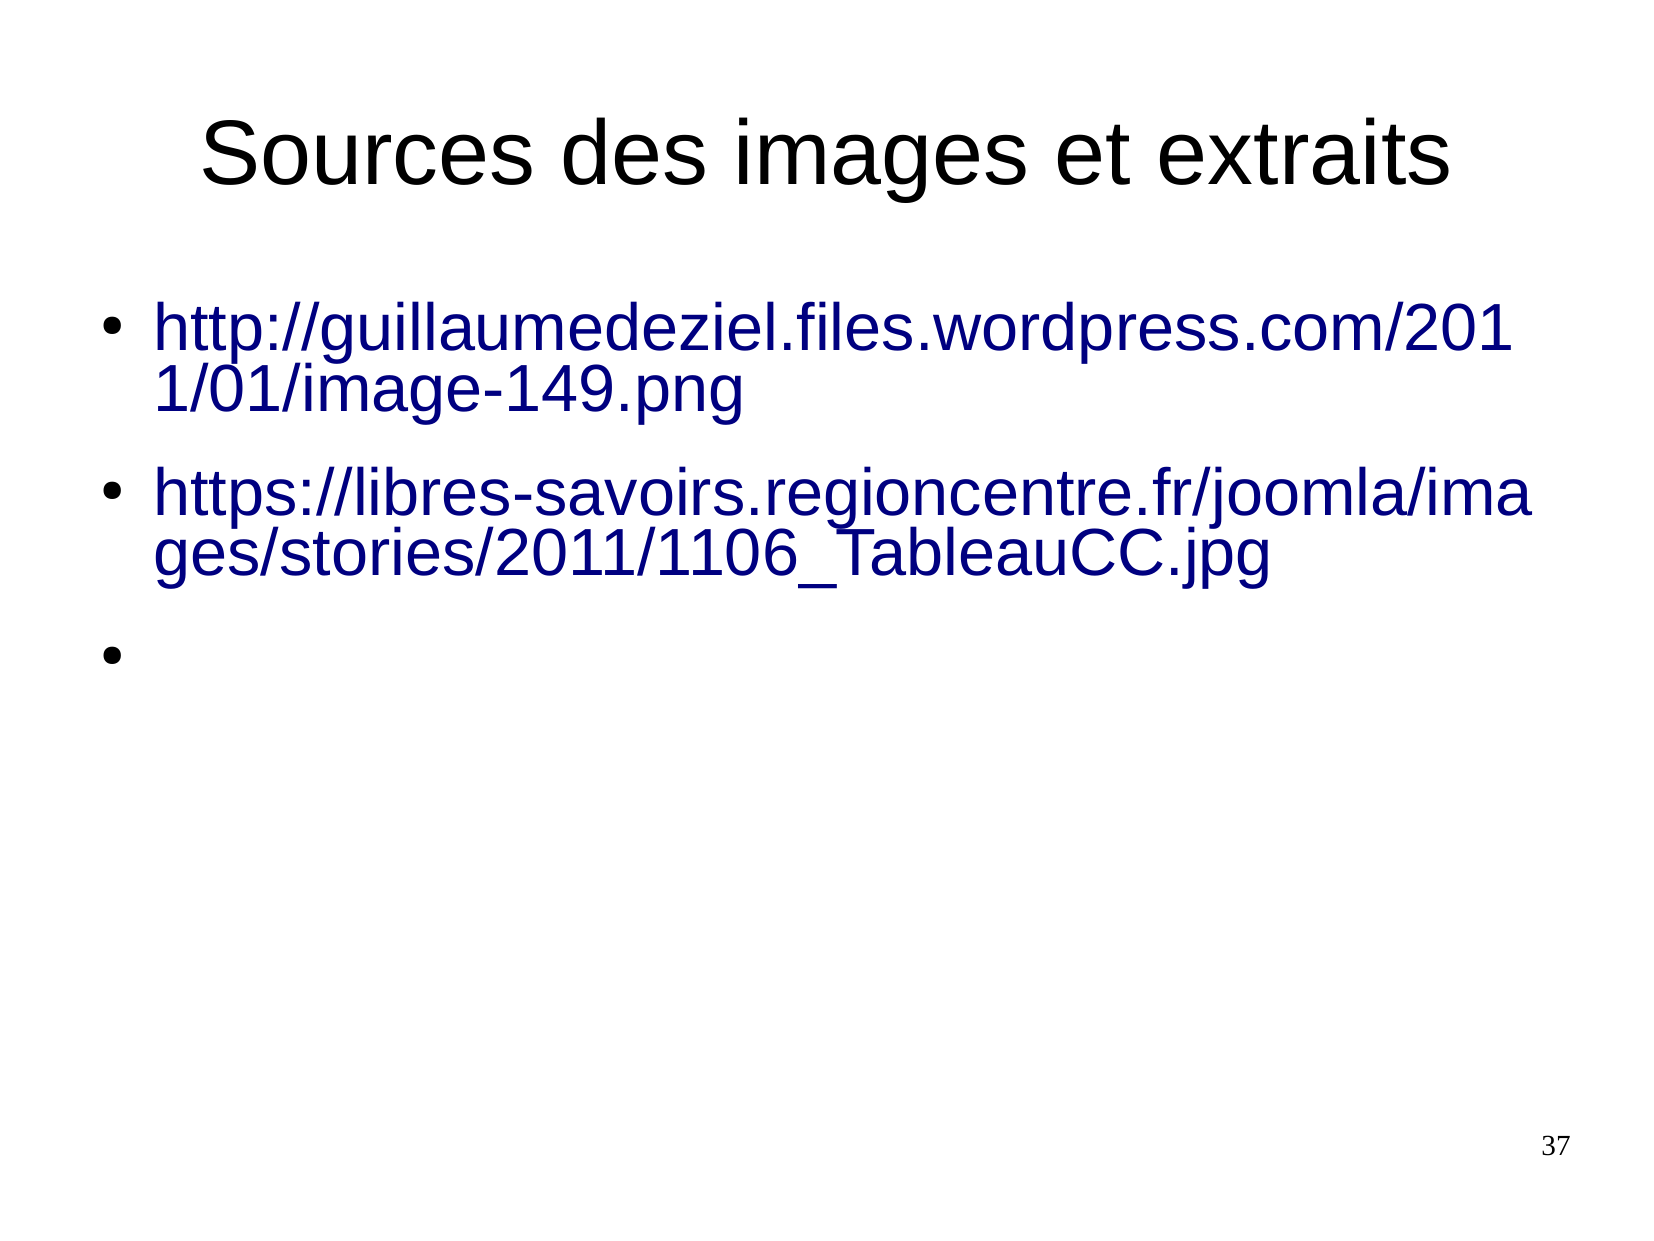

# Sources des images et extraits
http://guillaumedeziel.files.wordpress.com/2011/01/image-149.png
https://libres-savoirs.regioncentre.fr/joomla/images/stories/2011/1106_TableauCC.jpg
37